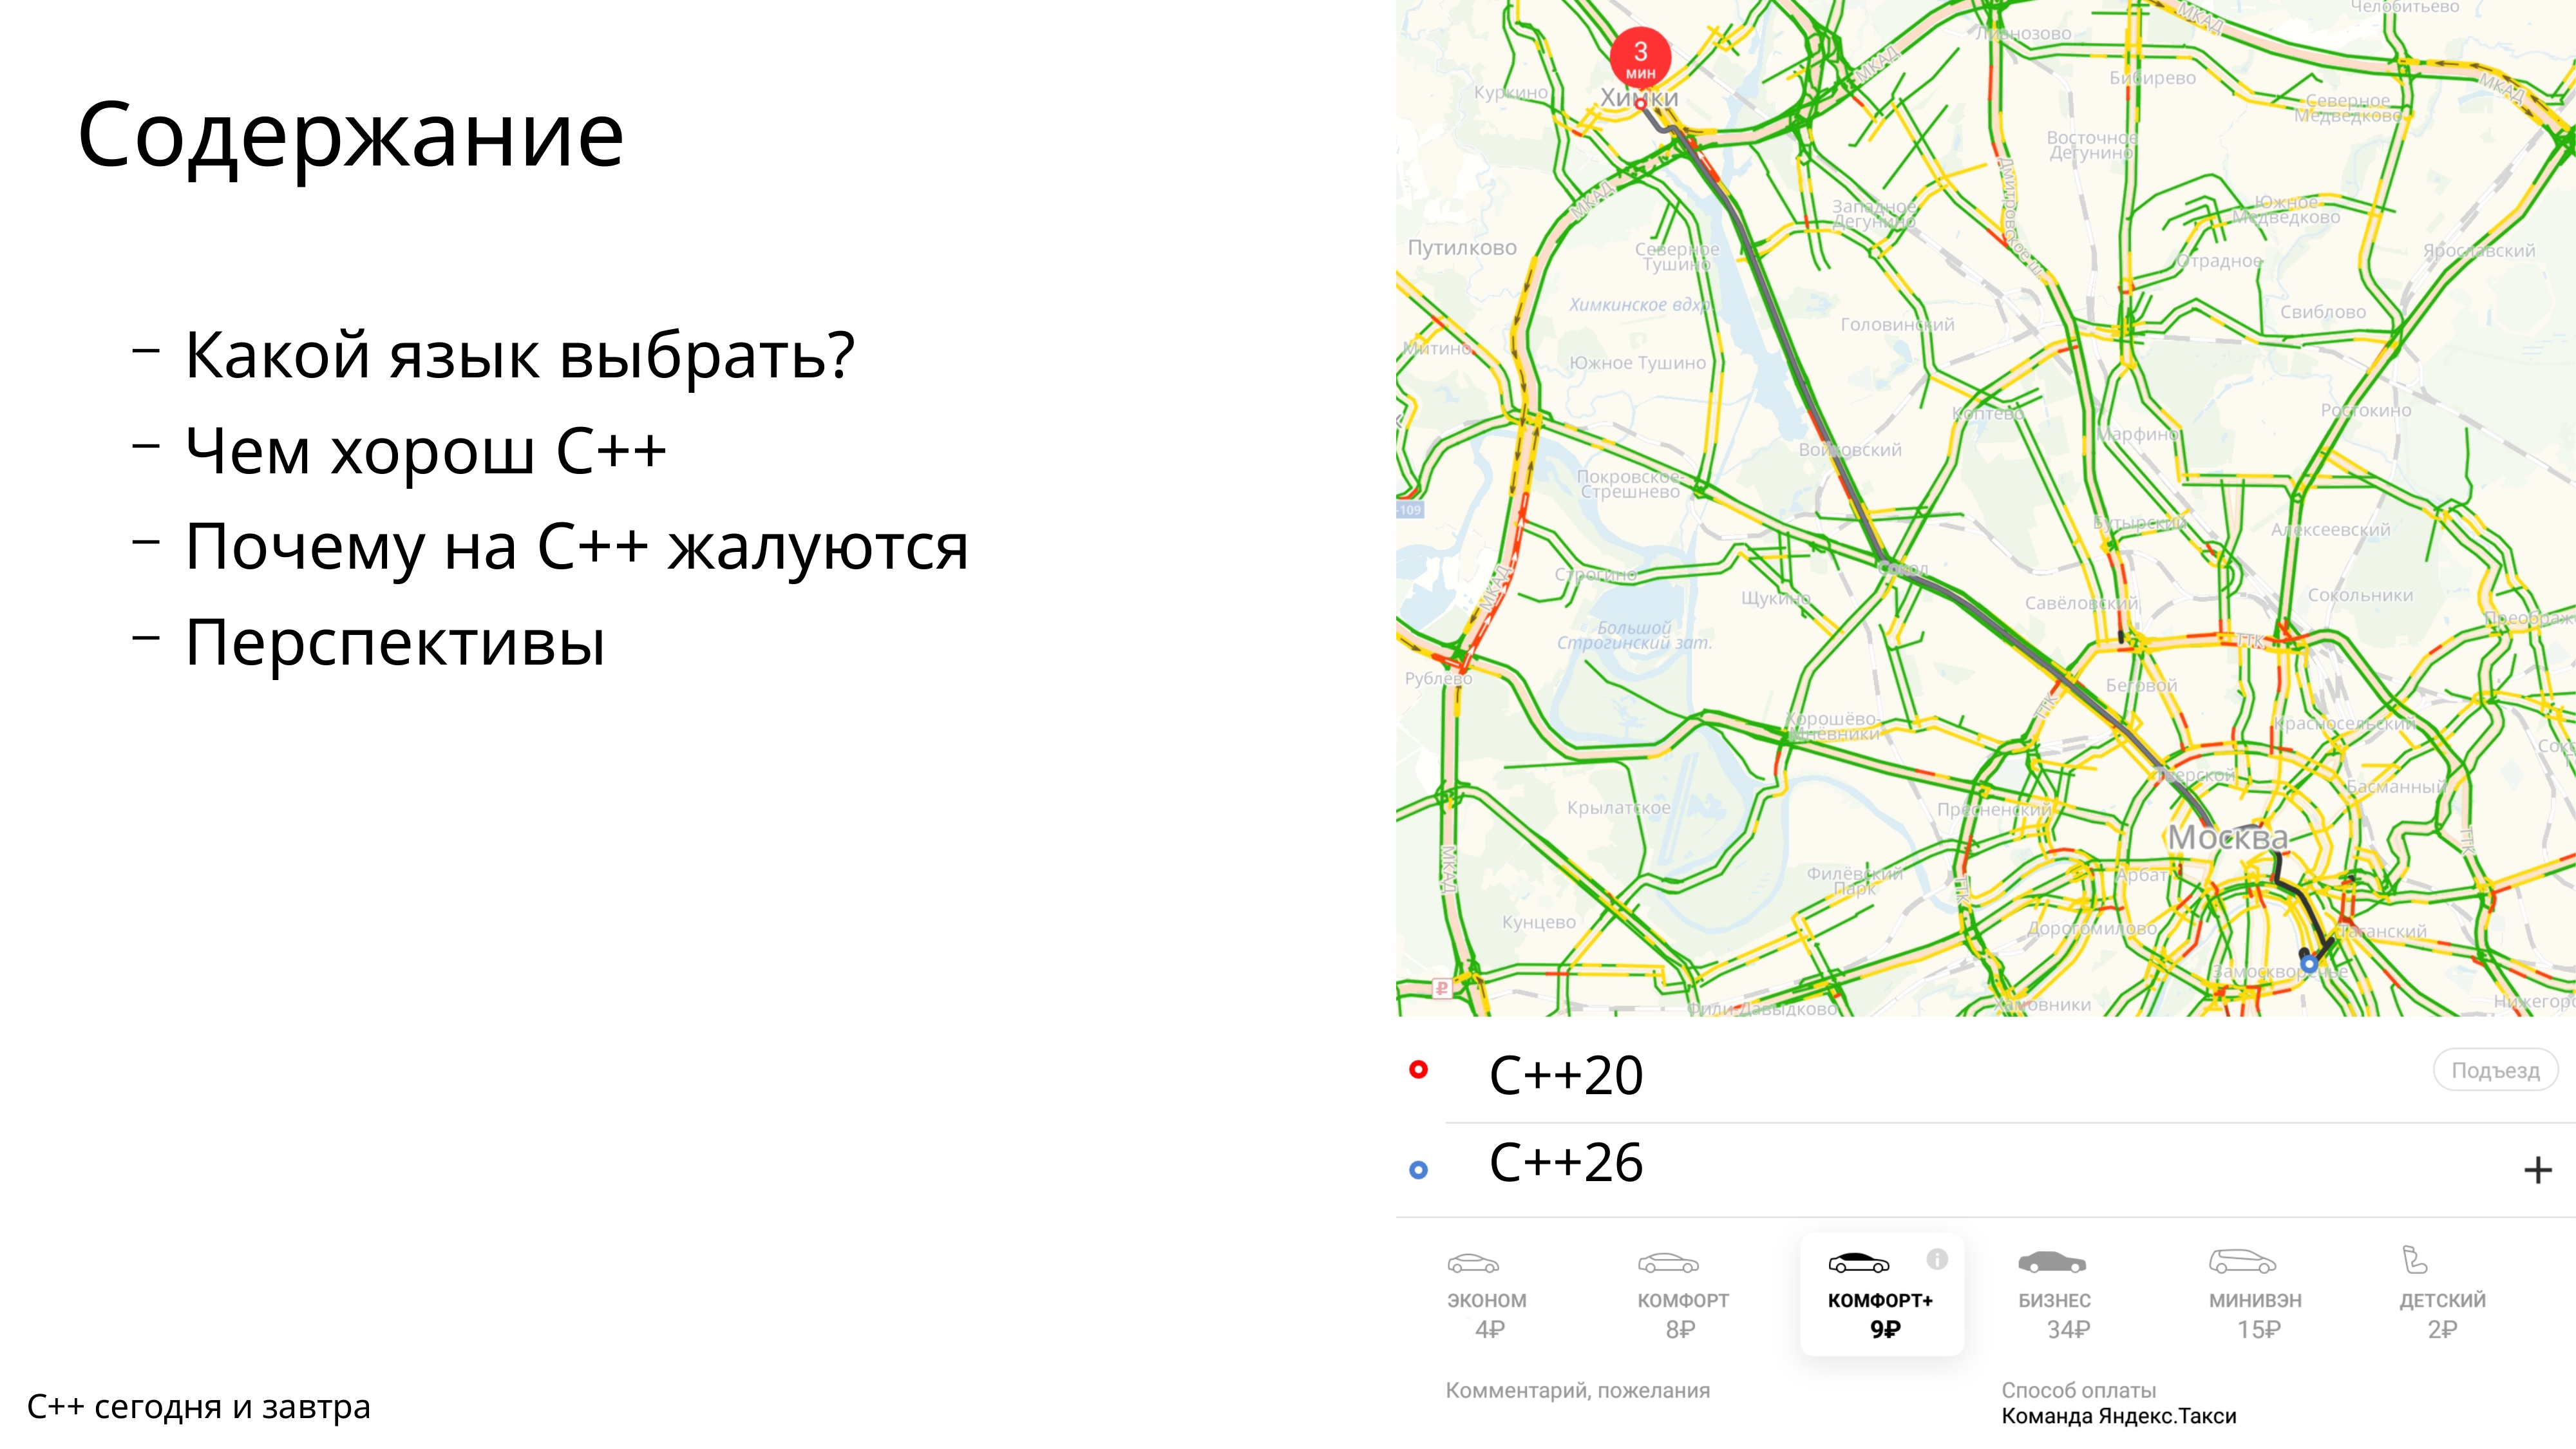

# Содержание
 Какой язык выбрать?
 Чем хорош C++
 Почему на C++ жалуются
 Перспективы
С++20
С++26
C++ сегодня и завтра